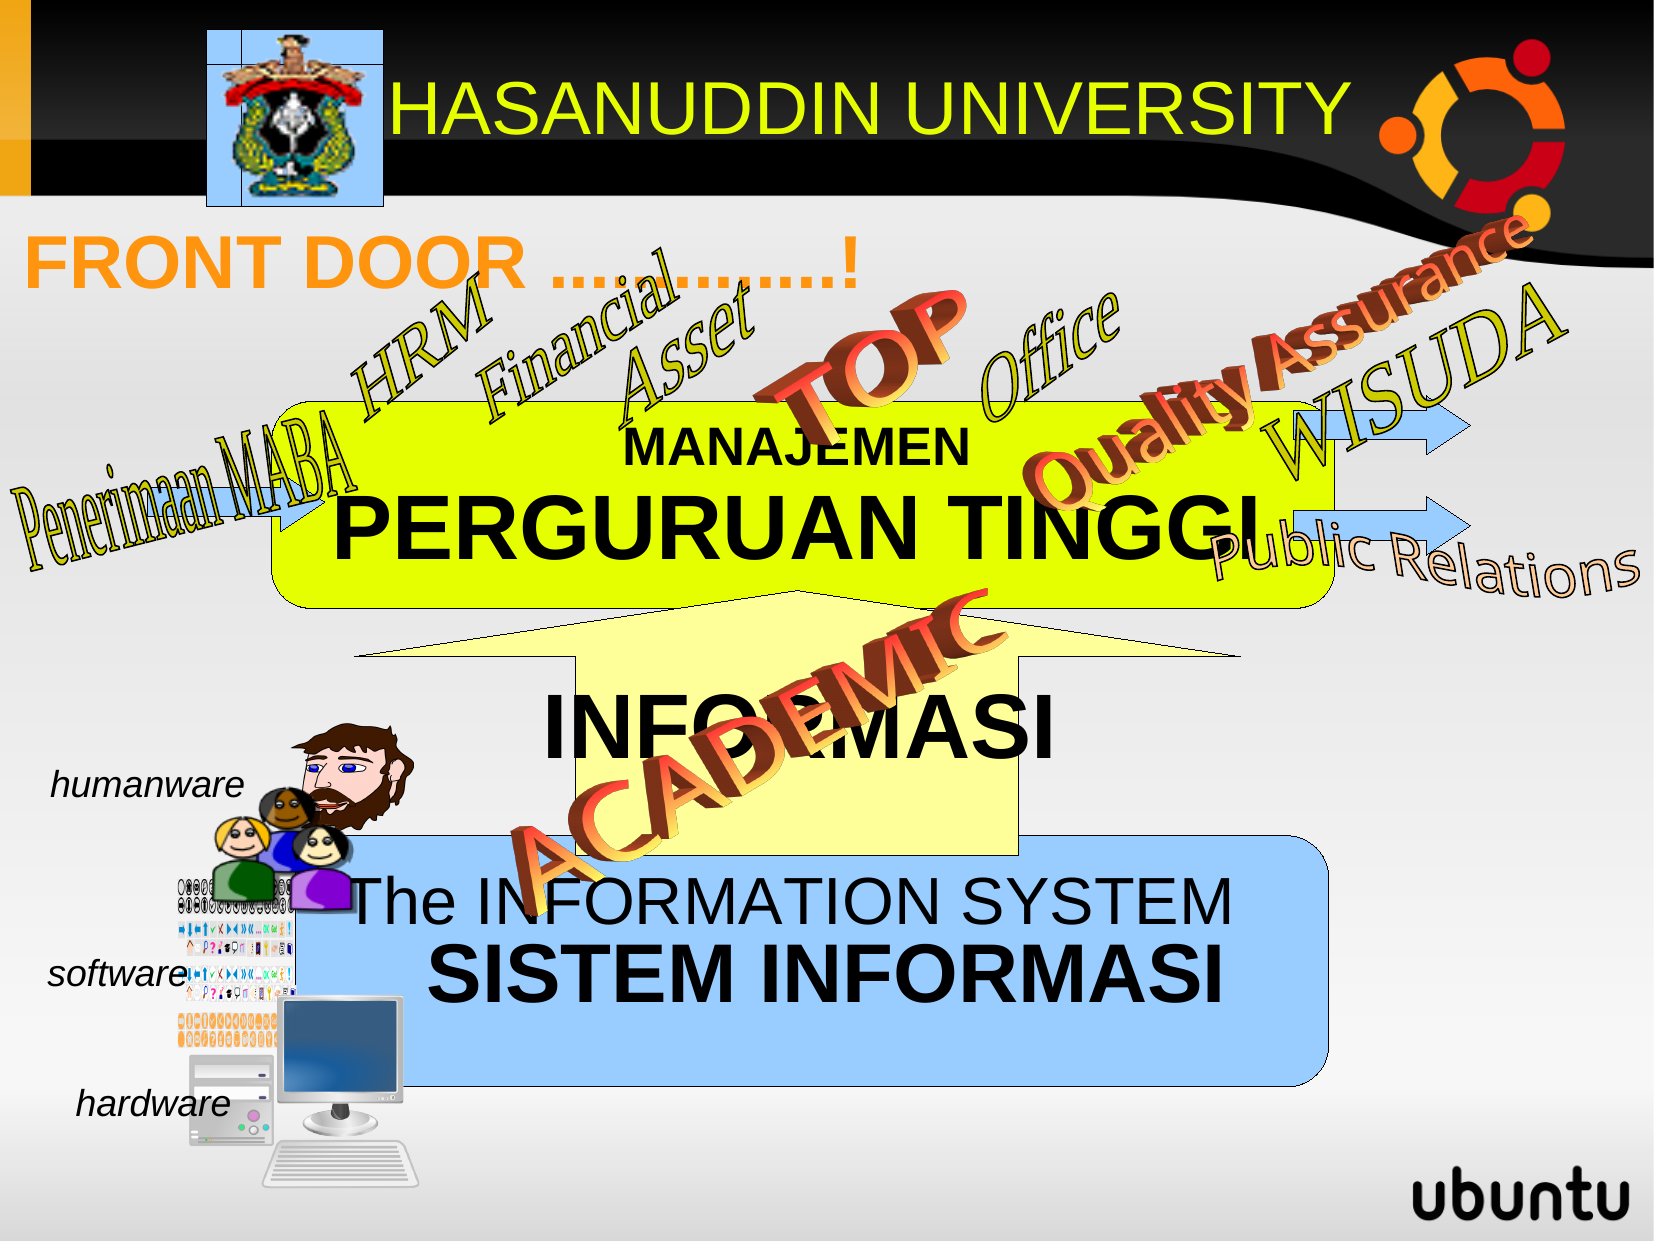

HASANUDDIN UNIVERSITY
FRONT DOOR ..............!
 Financial
 Asset
Office
 HRM
 WISUDA
Quality Assurance
TOP
MANAJEMEN
PERGURUAN TINGGI
Penerimaan MABA
Public Relations
INFORMASI
ACADEMIC
humanware
# The INFORMATION SYSTEM
SISTEM INFORMASI
software
hardware